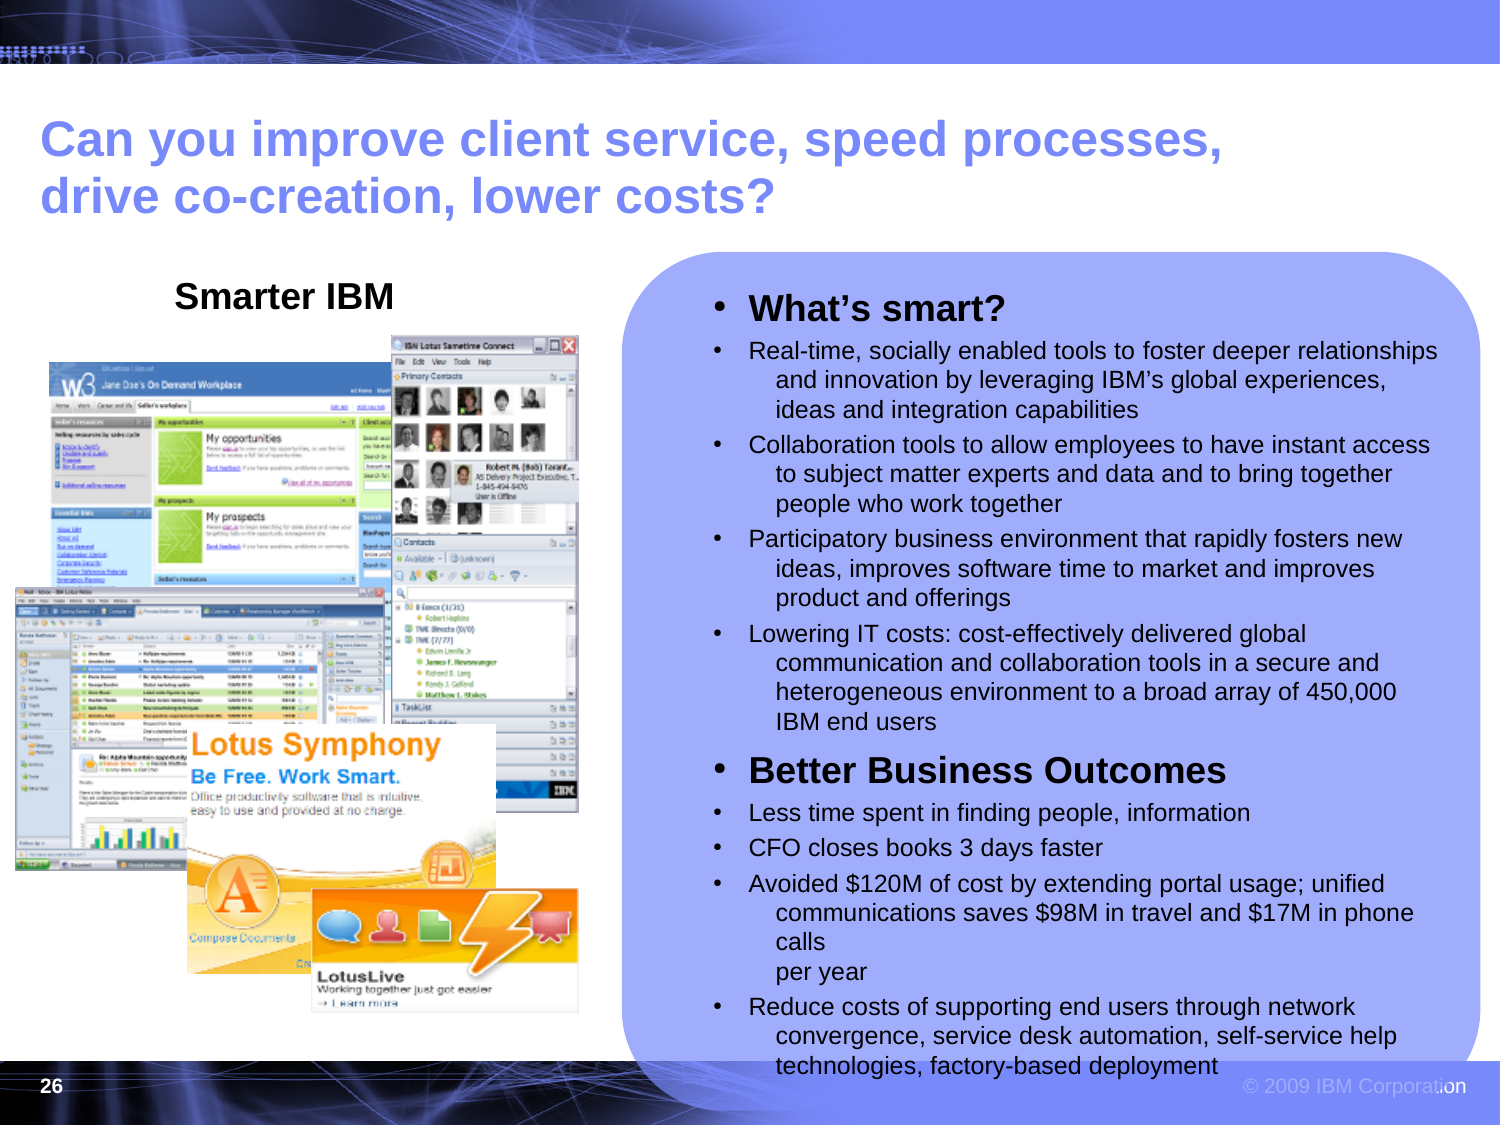

Can you improve client service, speed processes,
drive co-creation, lower costs?
What’s smart?
Real-time, socially enabled tools to foster deeper relationships and innovation by leveraging IBM’s global experiences, ideas and integration capabilities
Collaboration tools to allow employees to have instant access to subject matter experts and data and to bring together people who work together
Participatory business environment that rapidly fosters new ideas, improves software time to market and improves product and offerings
Lowering IT costs: cost-effectively delivered global communication and collaboration tools in a secure and heterogeneous environment to a broad array of 450,000 IBM end users
Better Business Outcomes
Less time spent in finding people, information
CFO closes books 3 days faster
Avoided $120M of cost by extending portal usage; unified communications saves $98M in travel and $17M in phone calls
per year
Reduce costs of supporting end users through network convergence, service desk automation, self-service help technologies, factory-based deployment
# Smarter IBM
26